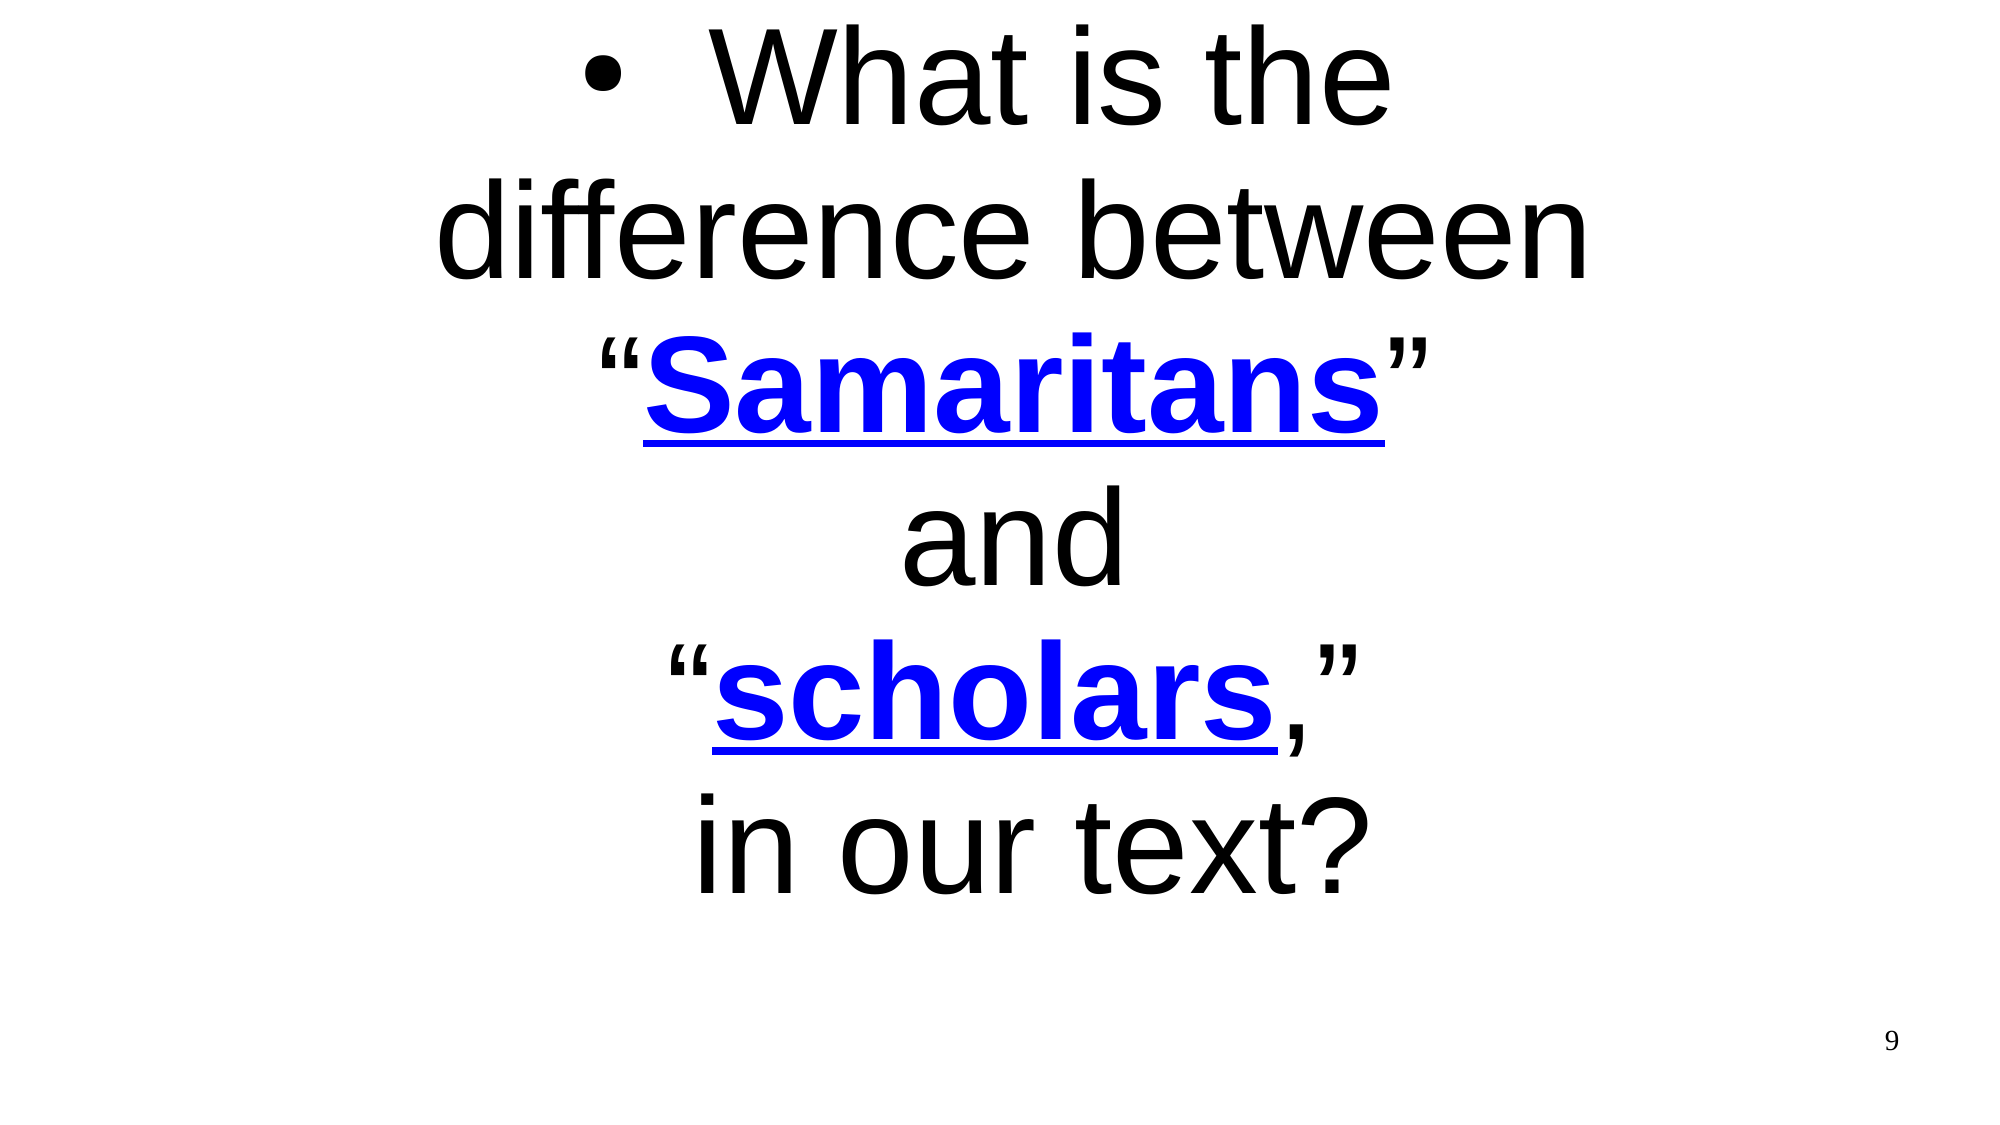

# What is the difference between “Samaritans” and “scholars,” in our text?
9